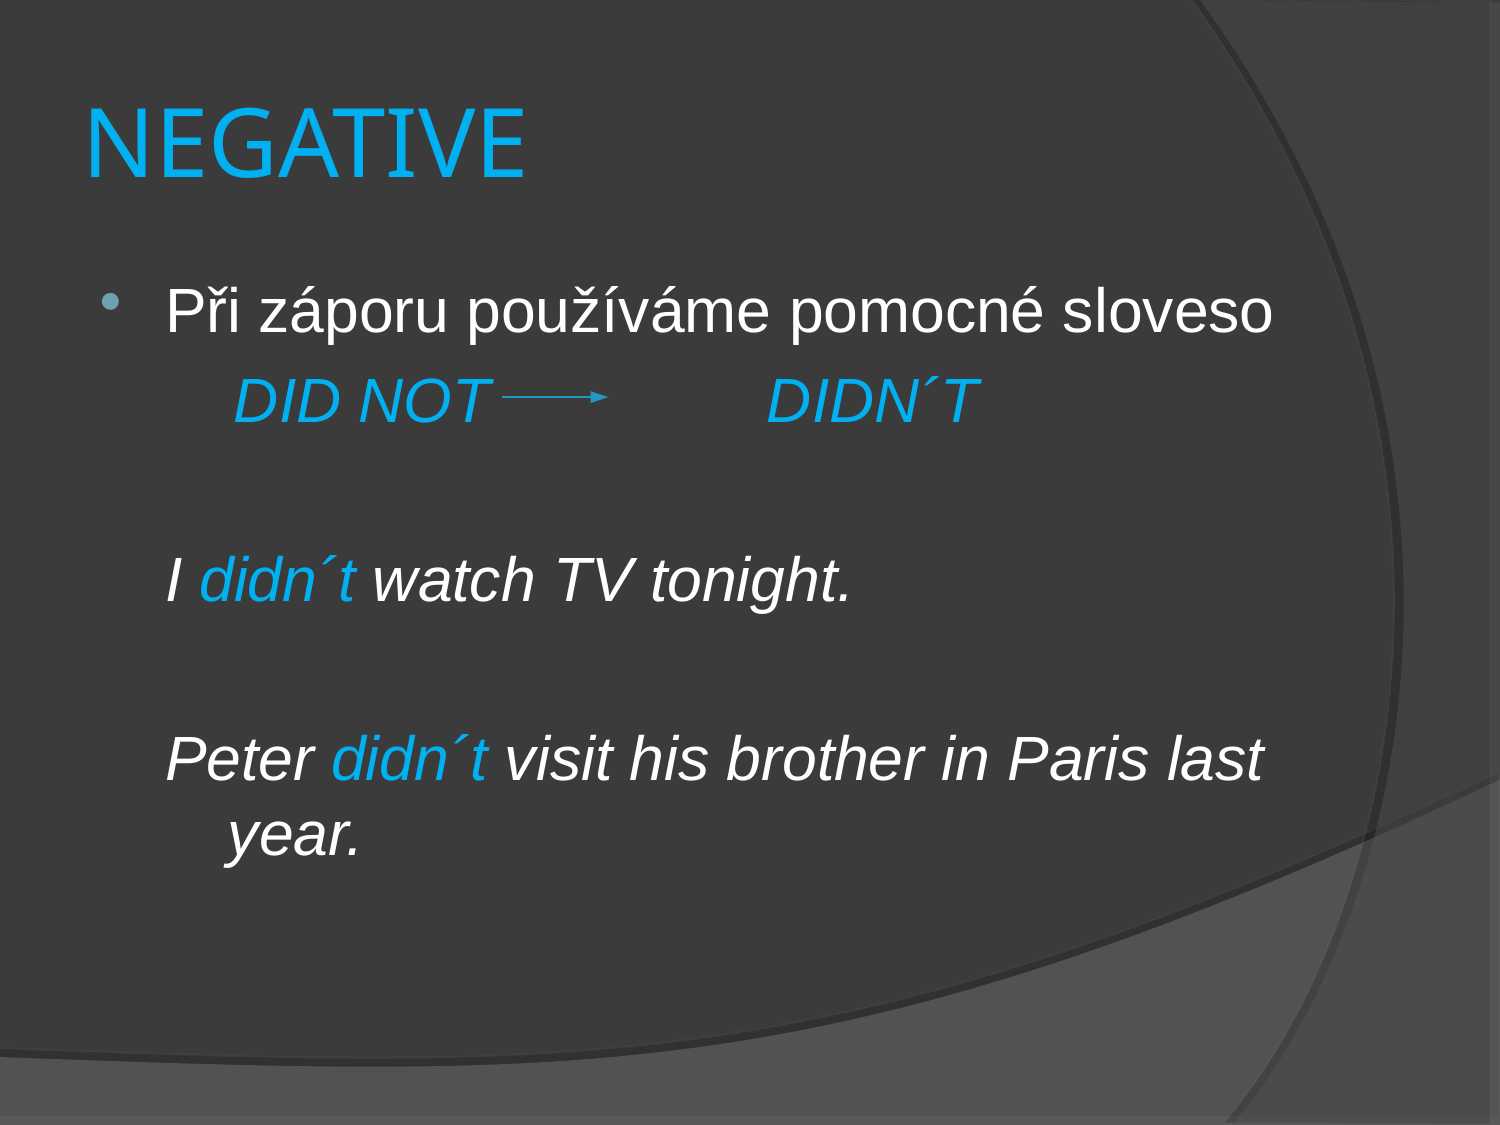

# NEGATIVE
Při záporu používáme pomocné sloveso
 DID NOT DIDN´T
I didn´t watch TV tonight.
Peter didn´t visit his brother in Paris last year.